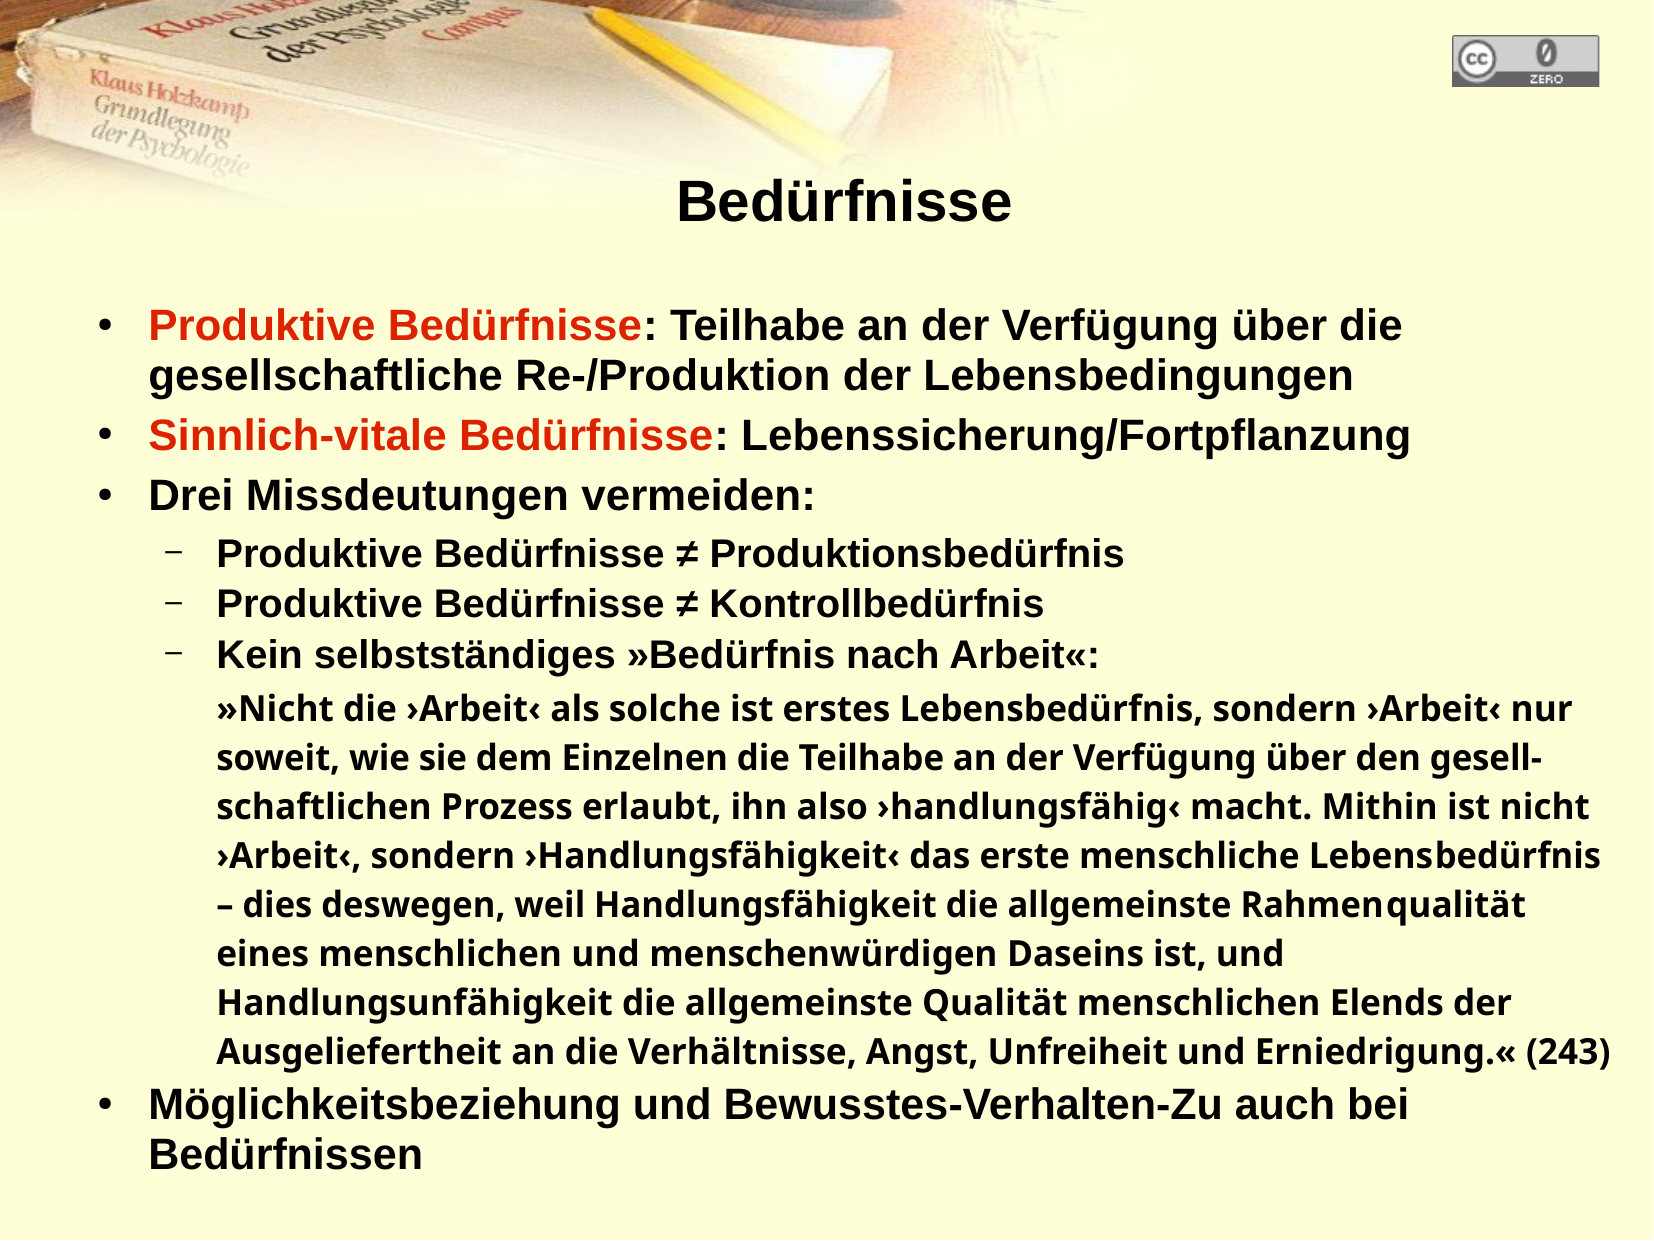

# Bedürfnisse
Produktive Bedürfnisse: Teilhabe an der Verfügung über die gesellschaftliche Re-/Produktion der Lebensbedingungen
Sinnlich-vitale Bedürfnisse: Lebenssicherung/Fortpflanzung
Drei Missdeutungen vermeiden:
Produktive Bedürfnisse ≠ Produktionsbedürfnis
Produktive Bedürfnisse ≠ Kontrollbedürfnis
Kein selbstständiges »Bedürfnis nach Arbeit«:
»Nicht die ›Arbeit‹ als solche ist erstes Lebensbedürfnis, sondern ›Arbeit‹ nur soweit, wie sie dem Einzelnen die Teilhabe an der Verfügung über den gesell-schaftlichen Prozess erlaubt, ihn also ›handlungsfähig‹ macht. Mithin ist nicht ›Arbeit‹, sondern ›Handlungsfähigkeit‹ das erste menschliche Lebensbedürfnis – dies deswegen, weil Handlungsfähigkeit die allgemeinste Rahmenqualität eines menschlichen und menschenwürdigen Daseins ist, und Handlungsunfähigkeit die allgemeinste Qualität menschlichen Elends der Ausgeliefertheit an die Verhältnisse, Angst, Unfreiheit und Erniedrigung.« (243)
Möglichkeitsbeziehung und Bewusstes-Verhalten-Zu auch bei Bedürfnissen